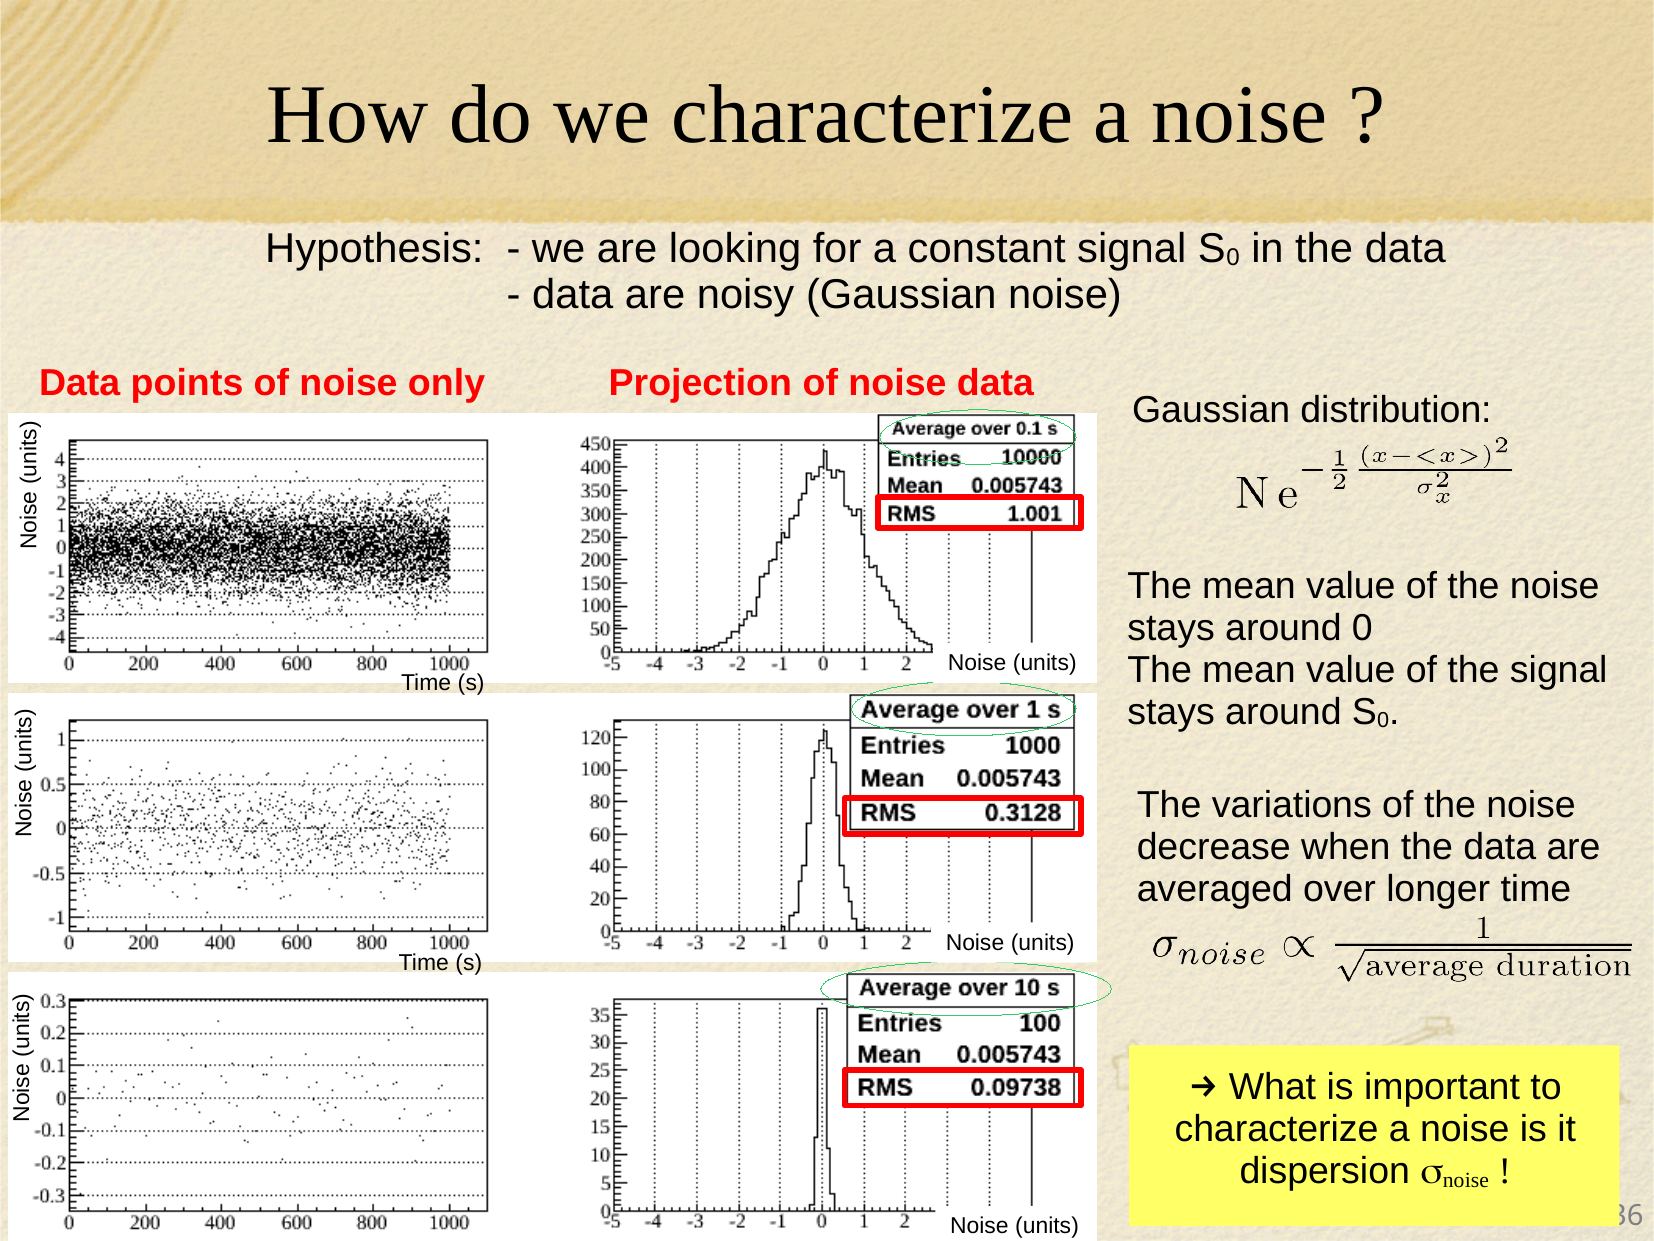

# How do we characterize a noise ?
Hypothesis: - we are looking for a constant signal S0 in the data
 - data are noisy (Gaussian noise)
Data points of noise only
Projection of noise data
Gaussian distribution:
Noise (units)
The mean value of the noise stays around 0
The mean value of the signal stays around S0.
Noise (units)
Time (s)
Noise (units)
The variations of the noise decrease when the data are averaged over longer time
Noise (units)
Time (s)
Noise (units)
→ What is important to characterize a noise is it dispersion σnoise !
Noise (units)
Signal (units)